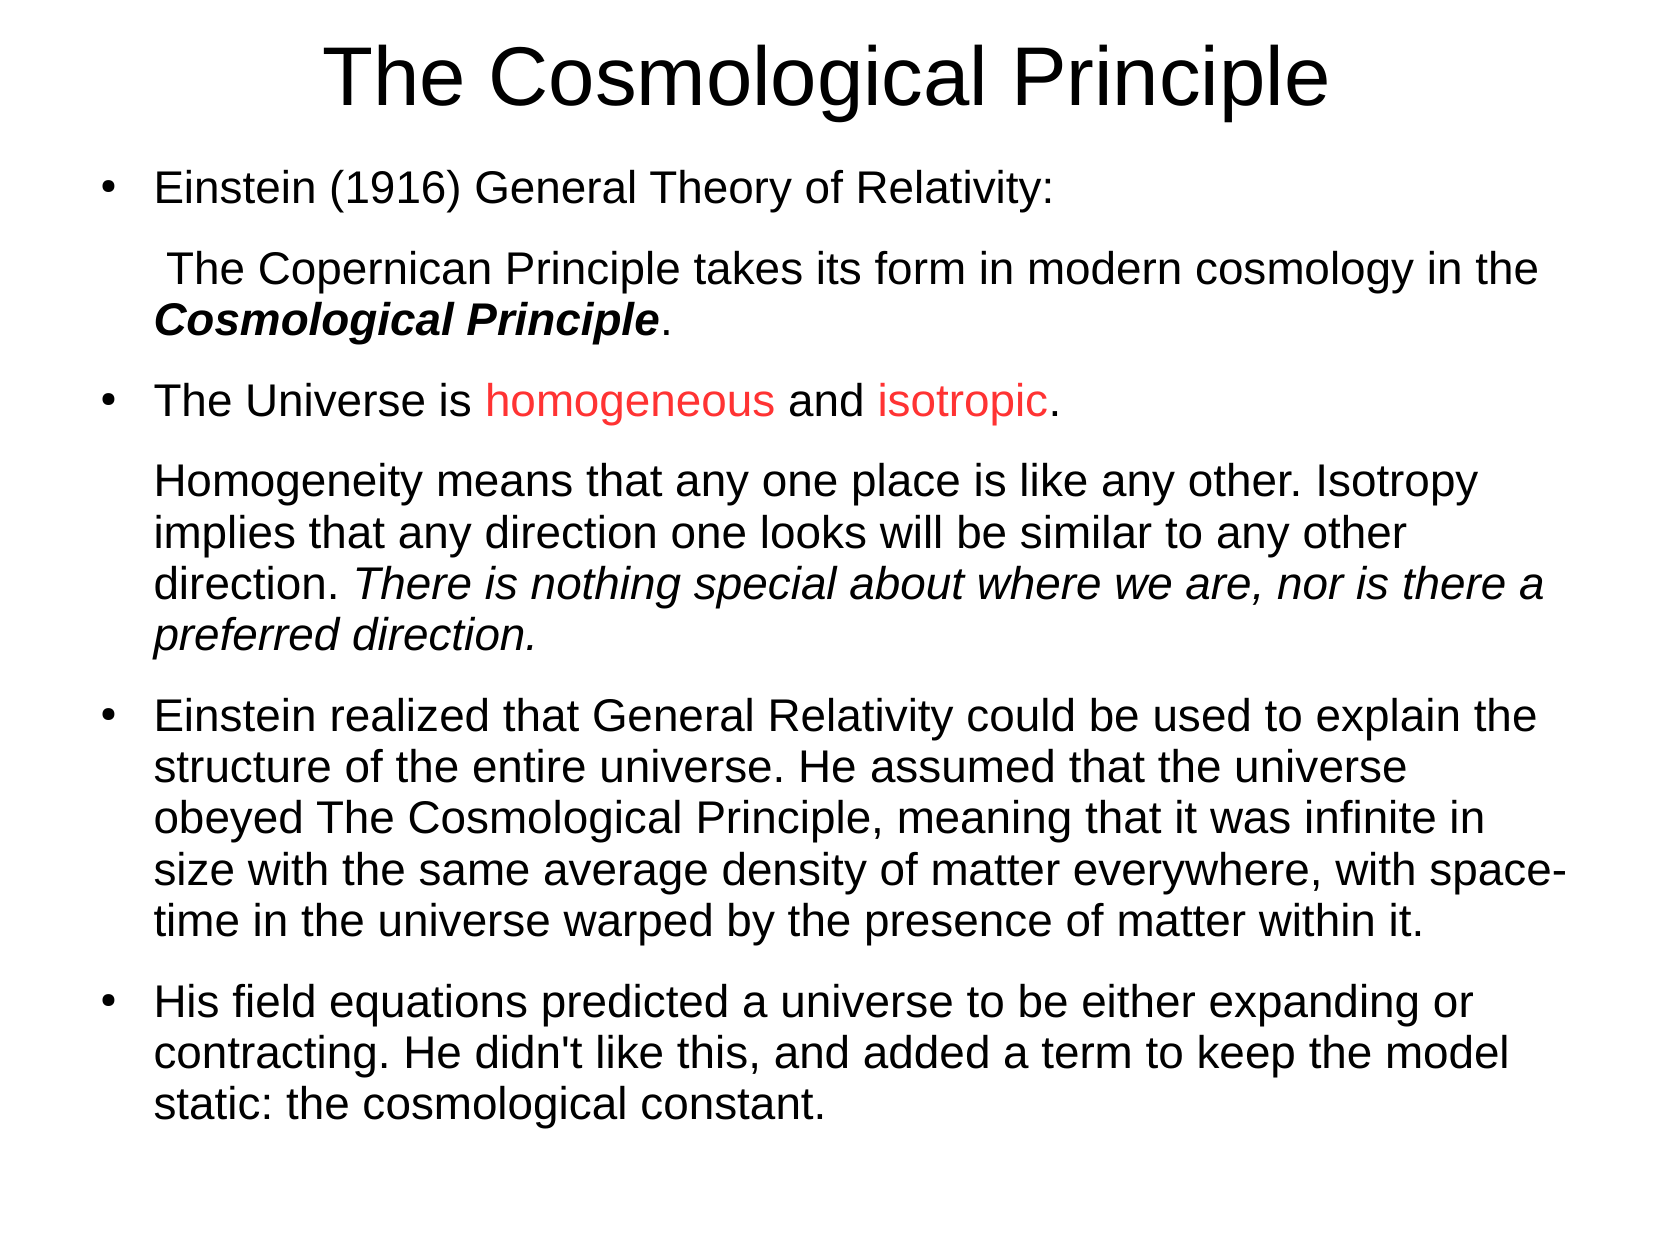

# The Cosmological Principle
Einstein (1916) General Theory of Relativity:
 The Copernican Principle takes its form in modern cosmology in the Cosmological Principle.
The Universe is homogeneous and isotropic.
Homogeneity means that any one place is like any other. Isotropy implies that any direction one looks will be similar to any other direction. There is nothing special about where we are, nor is there a preferred direction.
Einstein realized that General Relativity could be used to explain the structure of the entire universe. He assumed that the universe obeyed The Cosmological Principle, meaning that it was infinite in size with the same average density of matter everywhere, with space-time in the universe warped by the presence of matter within it.
His field equations predicted a universe to be either expanding or contracting. He didn't like this, and added a term to keep the model static: the cosmological constant.